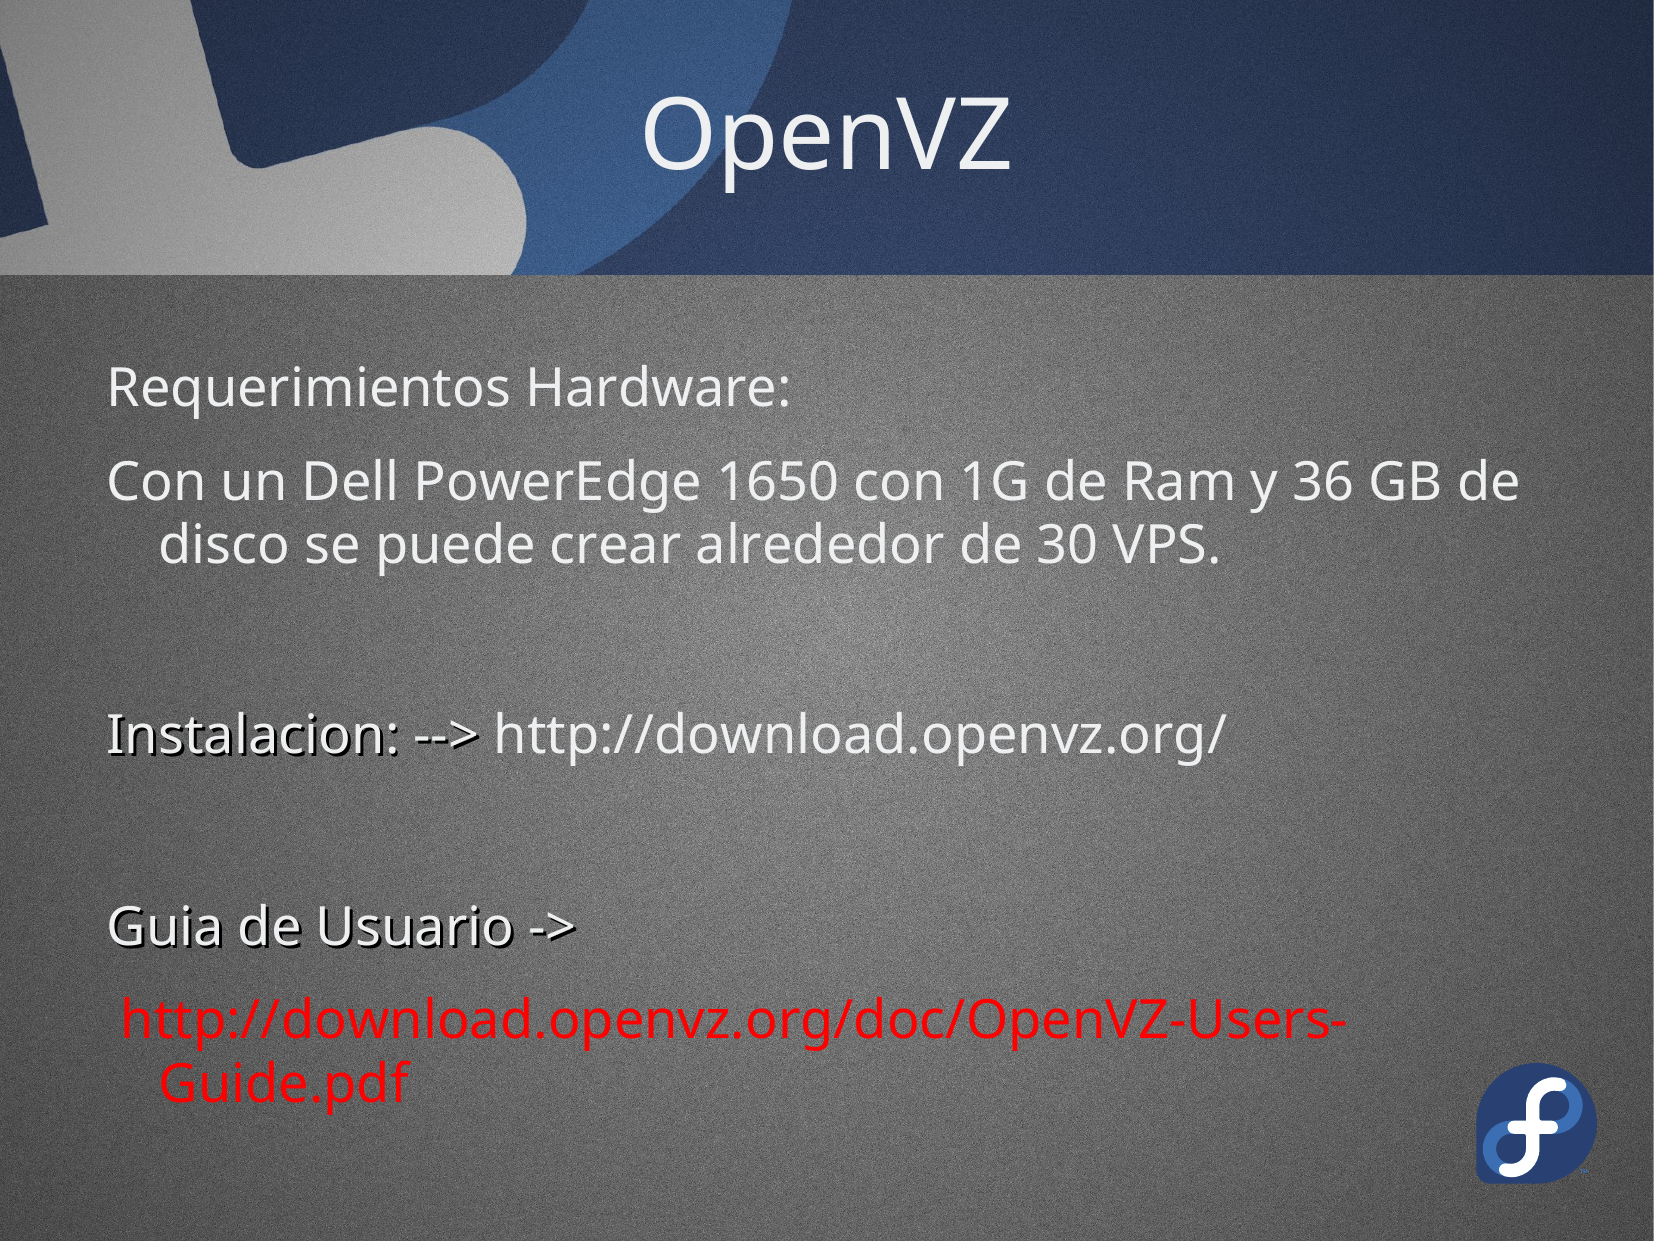

OpenVZ
Requerimientos Hardware:
Con un Dell PowerEdge 1650 con 1G de Ram y 36 GB de disco se puede crear alrededor de 30 VPS.
Instalacion: --> http://download.openvz.org/
Guia de Usuario ->
 http://download.openvz.org/doc/OpenVZ-Users-Guide.pdf